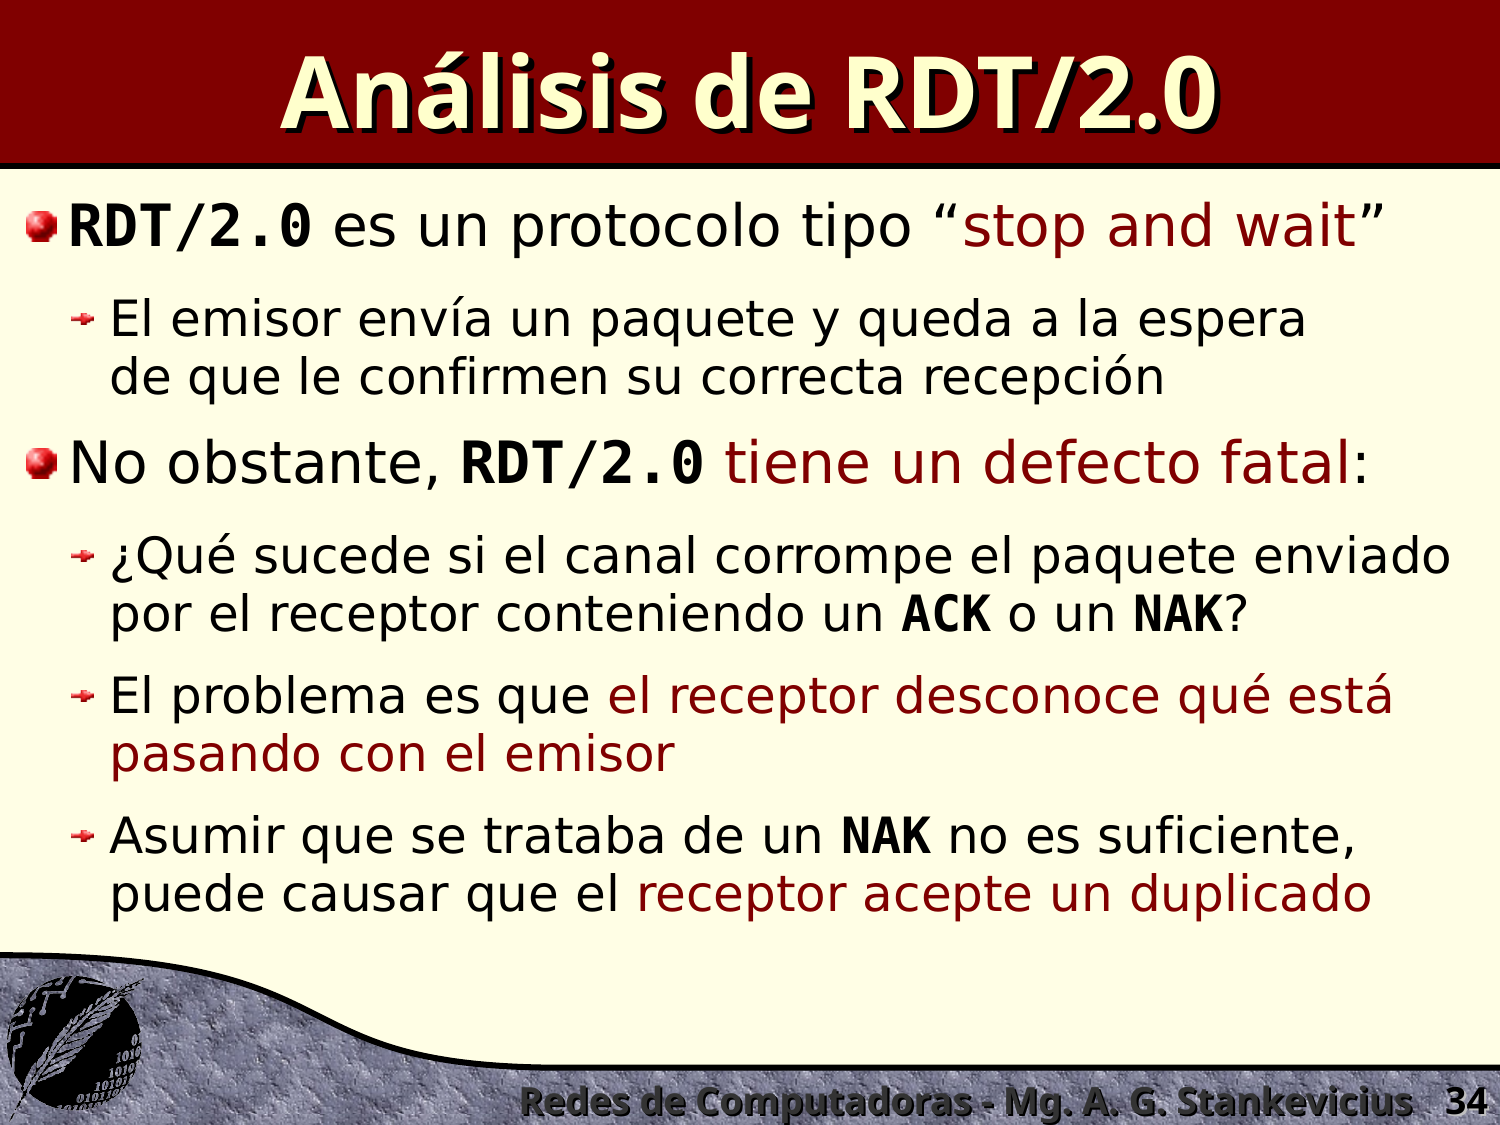

# Análisis de RDT/2.0
RDT/2.0 es un protocolo tipo “stop and wait”
El emisor envía un paquete y queda a la espera
de que le confirmen su correcta recepción
No obstante, RDT/2.0 tiene un defecto fatal:
¿Qué sucede si el canal corrompe el paquete enviado por el receptor conteniendo un ACK o un NAK?
El problema es que el receptor desconoce qué está pasando con el emisor
Asumir que se trataba de un NAK no es suficiente, puede causar que el receptor acepte un duplicado
34